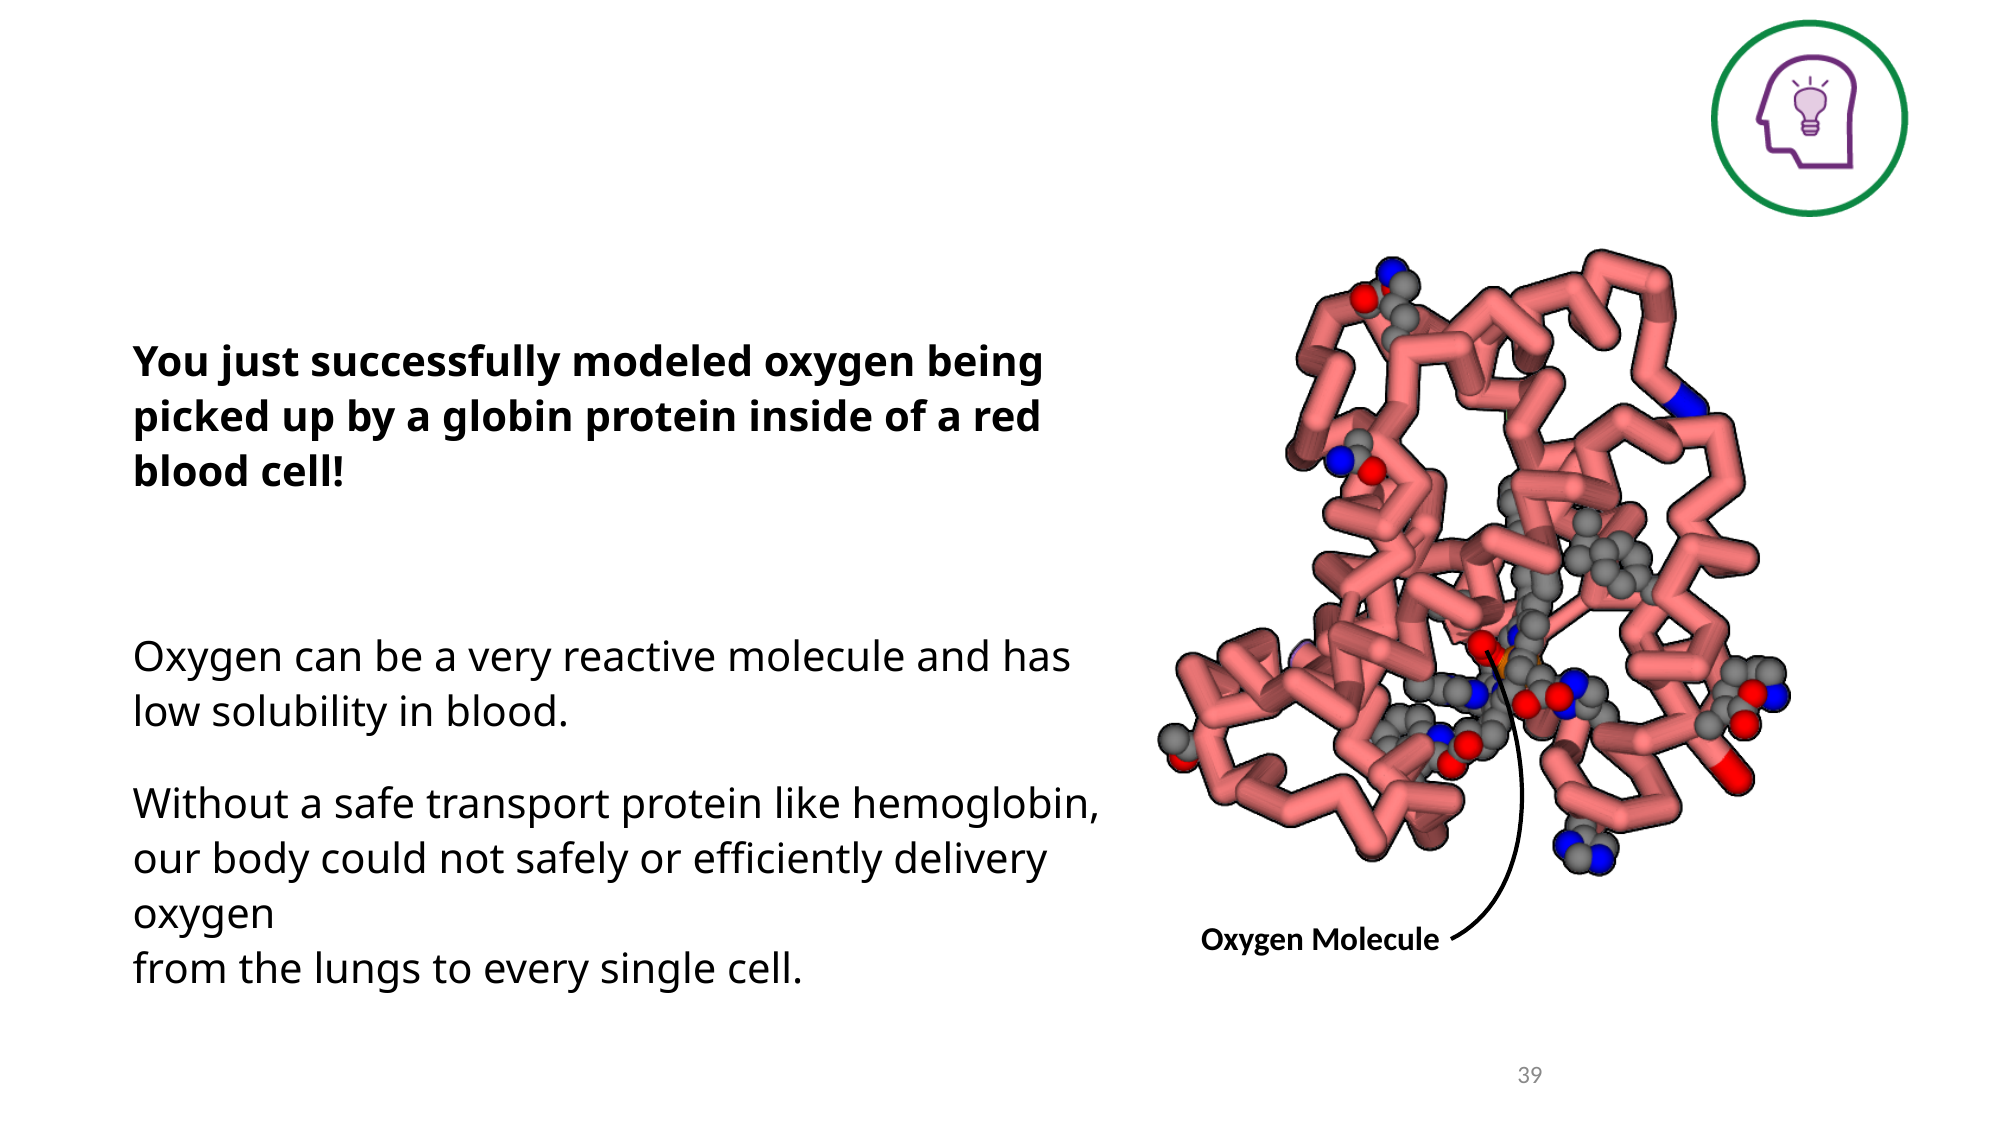

Hemoglobin Transports Oxygen to Cells
You just successfully modeled oxygen being picked up by a globin protein inside of a red blood cell!
Oxygen can be a very reactive molecule and has low solubility in blood.
Without a safe transport protein like hemoglobin, our body could not safely or efficiently delivery oxygen
from the lungs to every single cell.
Oxygen Molecule